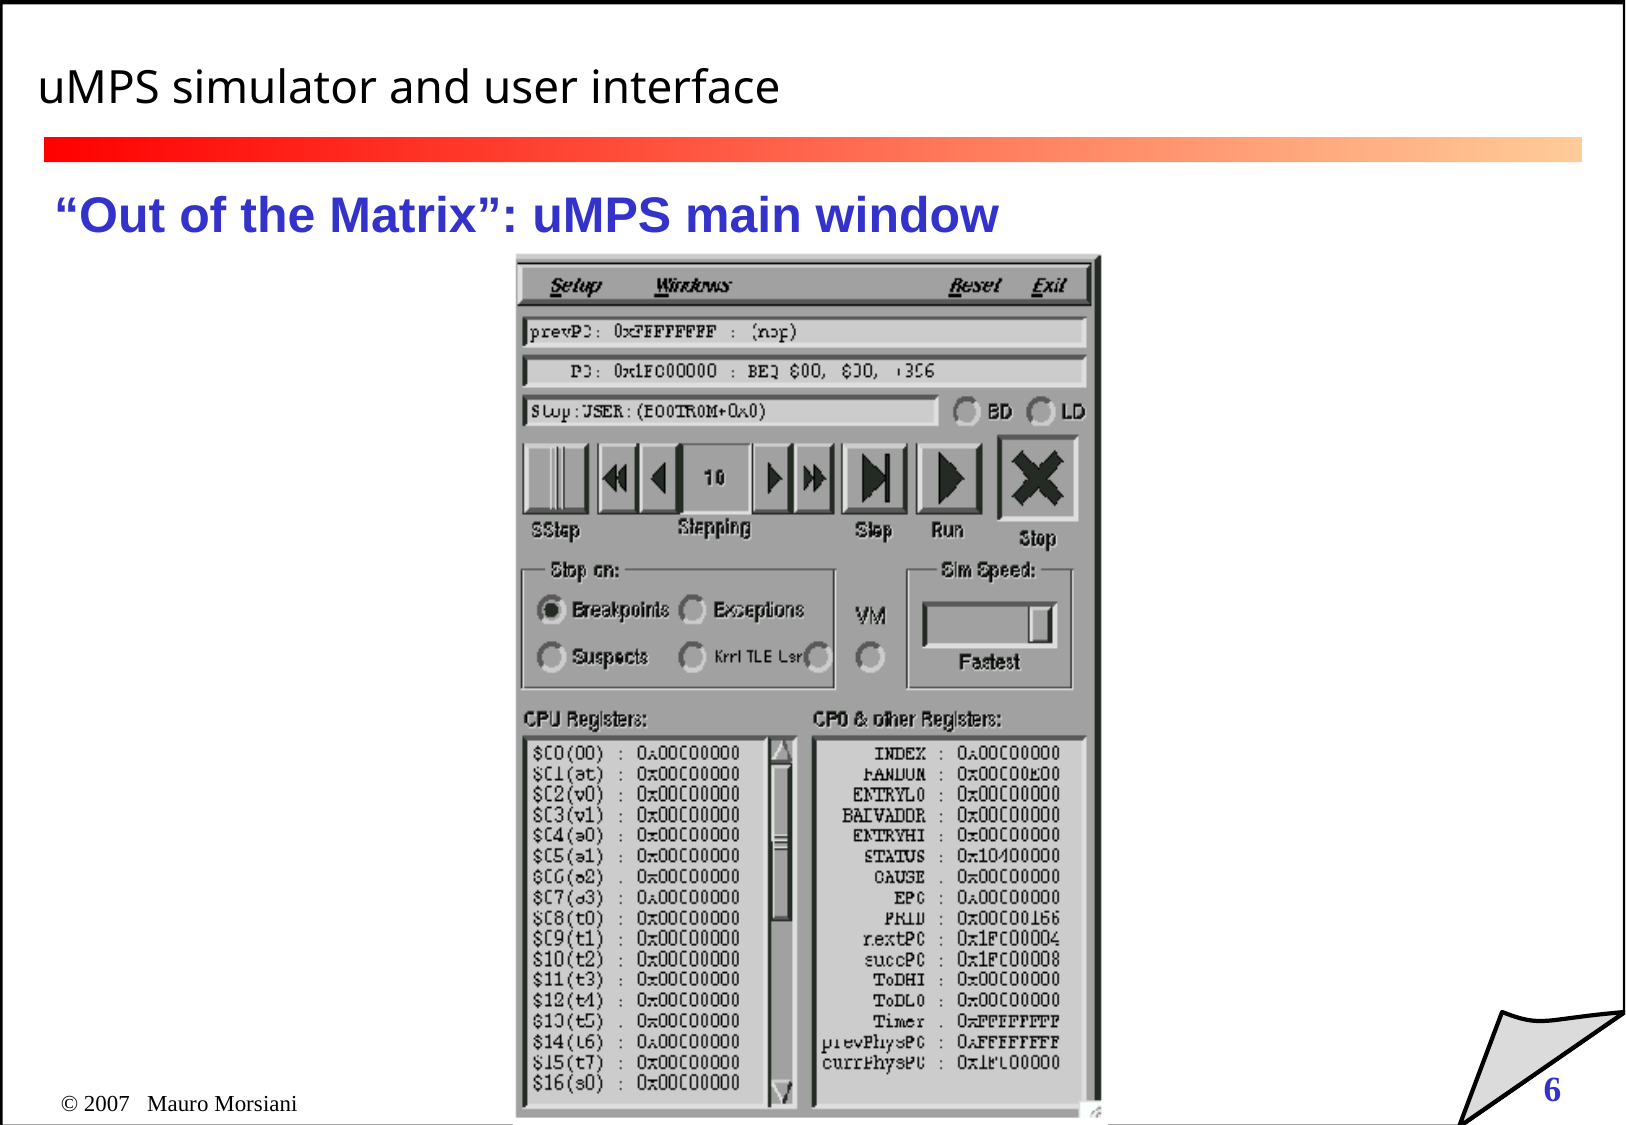

# uMPS simulator and user interface
“Out of the Matrix”: uMPS main window